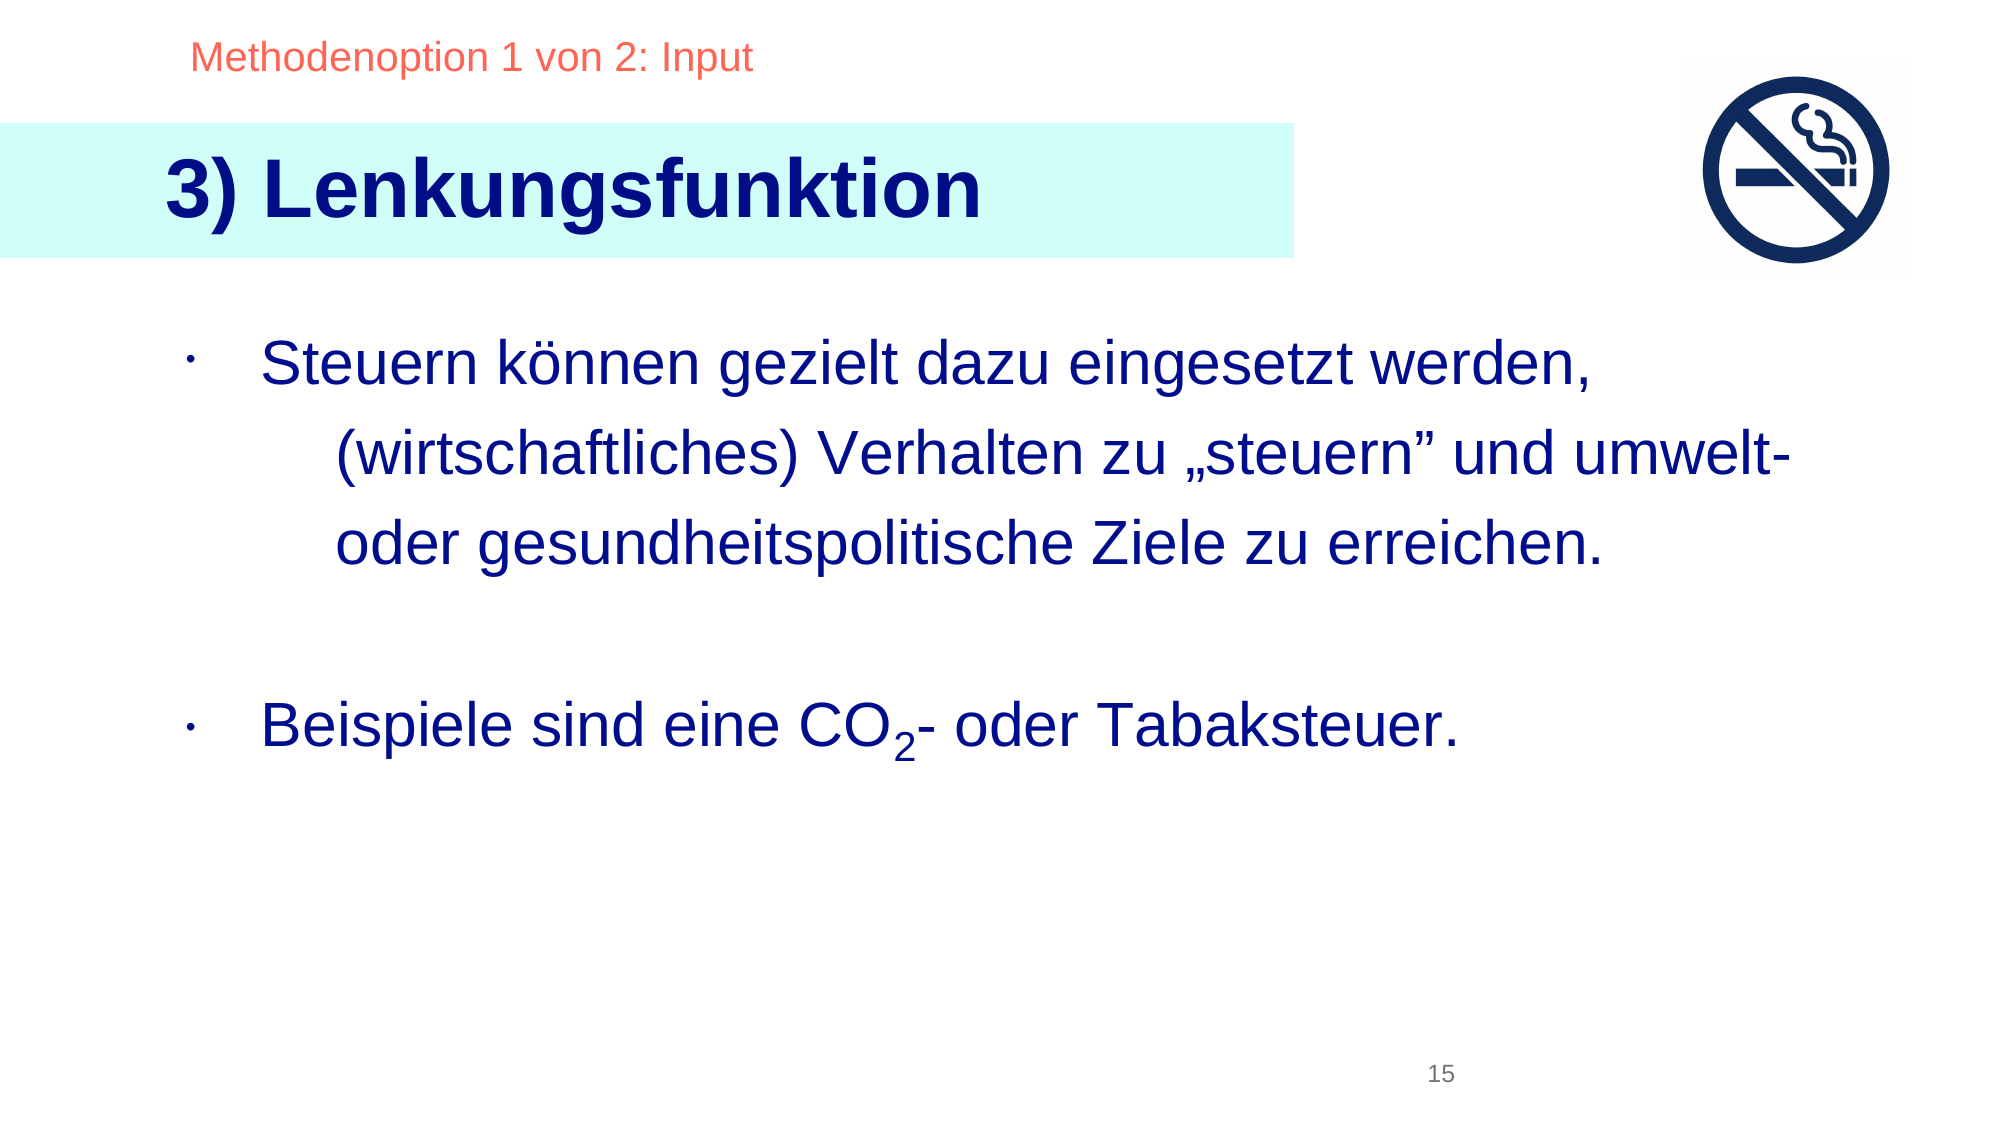

# Methodenoption 1 von 2: Input
3) Lenkungsfunktion
Steuern können gezielt dazu eingesetzt werden, (wirtschaftliches) Verhalten zu „steuern” und umwelt- oder gesundheitspolitische Ziele zu erreichen.
Beispiele sind eine CO2- oder Tabaksteuer.